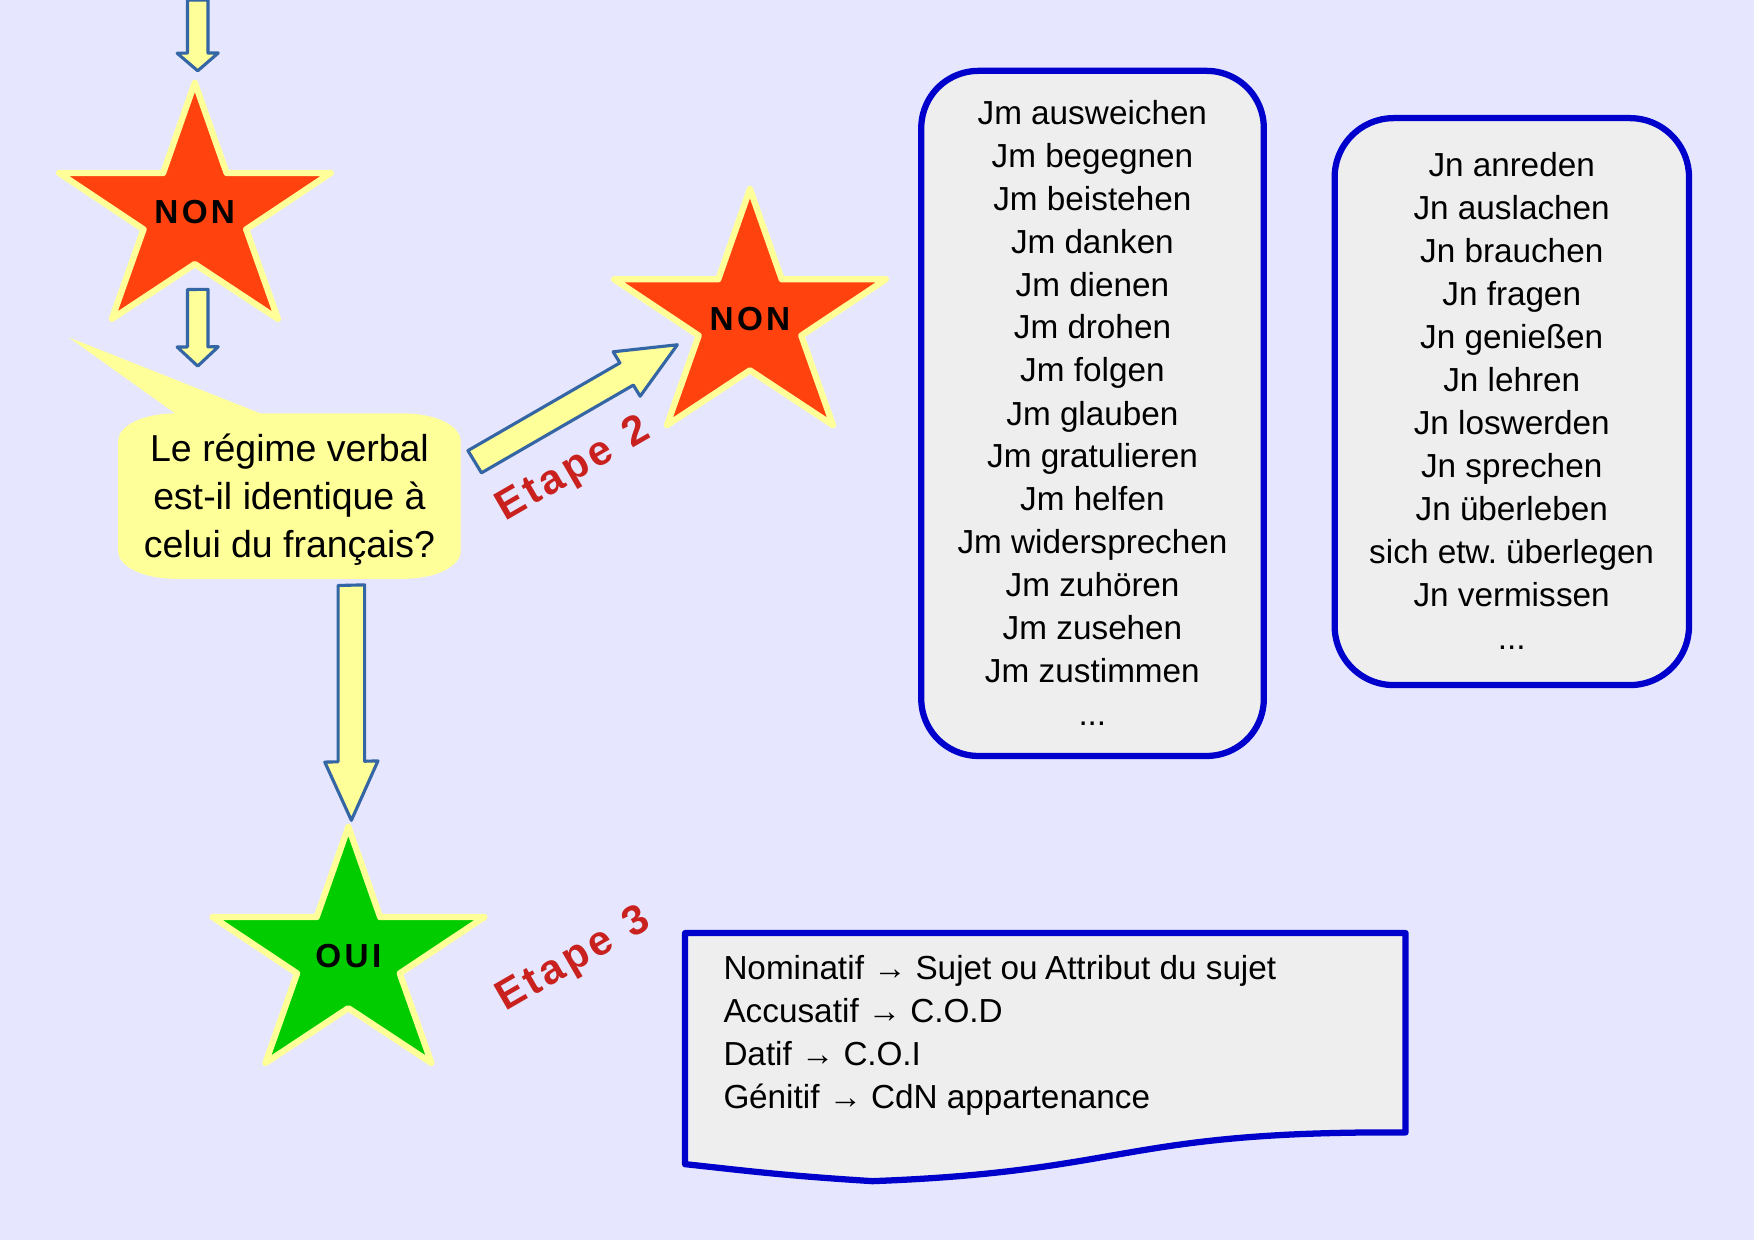

Jm ausweichen
Jm begegnen
Jm beistehen
Jm danken
Jm dienen
Jm drohen
Jm folgen
Jm glauben
Jm gratulieren
Jm helfen
Jm widersprechen
Jm zuhören
Jm zusehen
Jm zustimmen
...
NON
Jn anreden
Jn auslachen
Jn brauchen
Jn fragen
Jn genießen
Jn lehren
Jn loswerden
Jn sprechen
Jn überleben
sich etw. überlegen
Jn vermissen
...
NON
Le régime verbal
est-il identique à
celui du français?
Etape 2
OUI
Etape 3
Nominatif → Sujet ou Attribut du sujet
Accusatif → C.O.D
Datif → C.O.I
Génitif → CdN appartenance